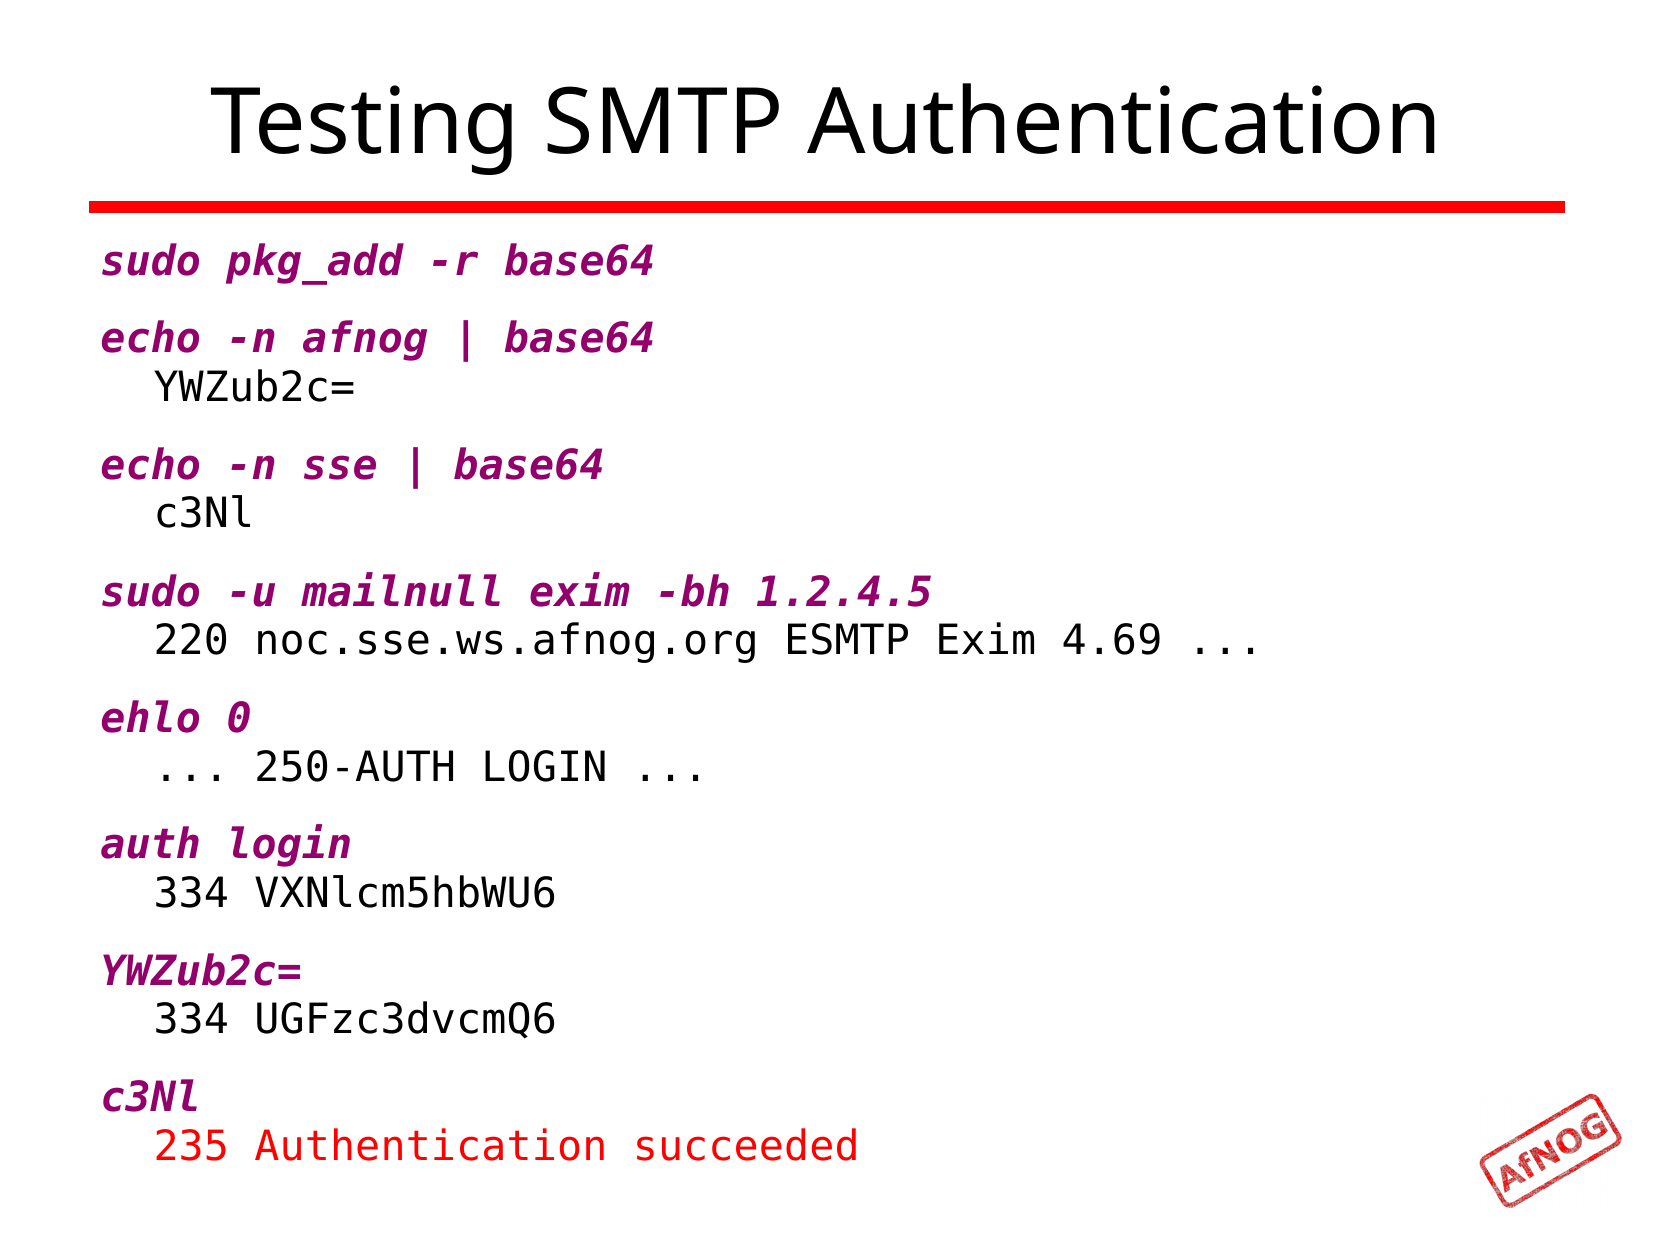

# Testing SMTP Authentication
sudo pkg_add -r base64
echo -n afnog | base64
YWZub2c=
echo -n sse | base64
c3Nl
sudo -u mailnull exim -bh 1.2.4.5
220 noc.sse.ws.afnog.org ESMTP Exim 4.69 ...
ehlo 0
... 250-AUTH LOGIN ...
auth login
334 VXNlcm5hbWU6
YWZub2c=
334 UGFzc3dvcmQ6
c3Nl
235 Authentication succeeded